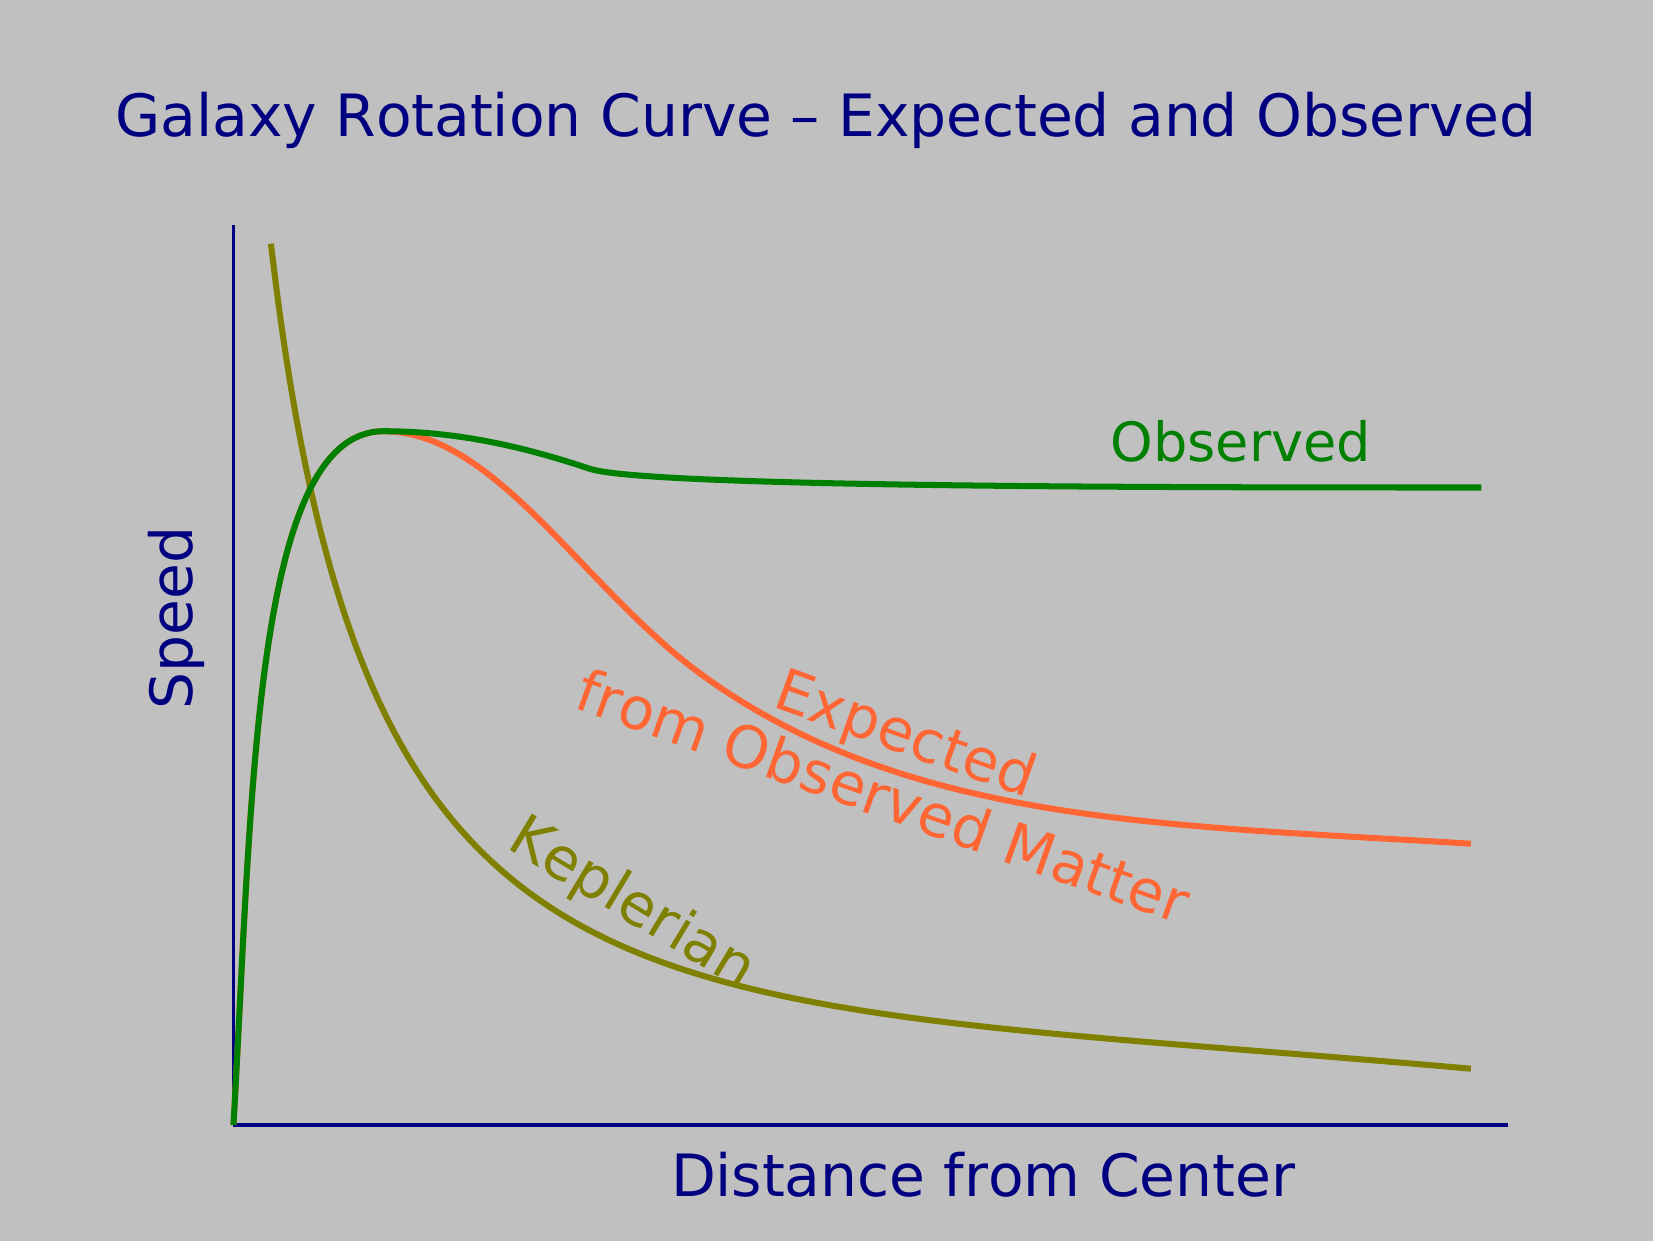

Galaxy Rotation Curve – Expected and Observed
Observed
Speed
Expected
from Observed Matter
Keplerian
Distance from Center